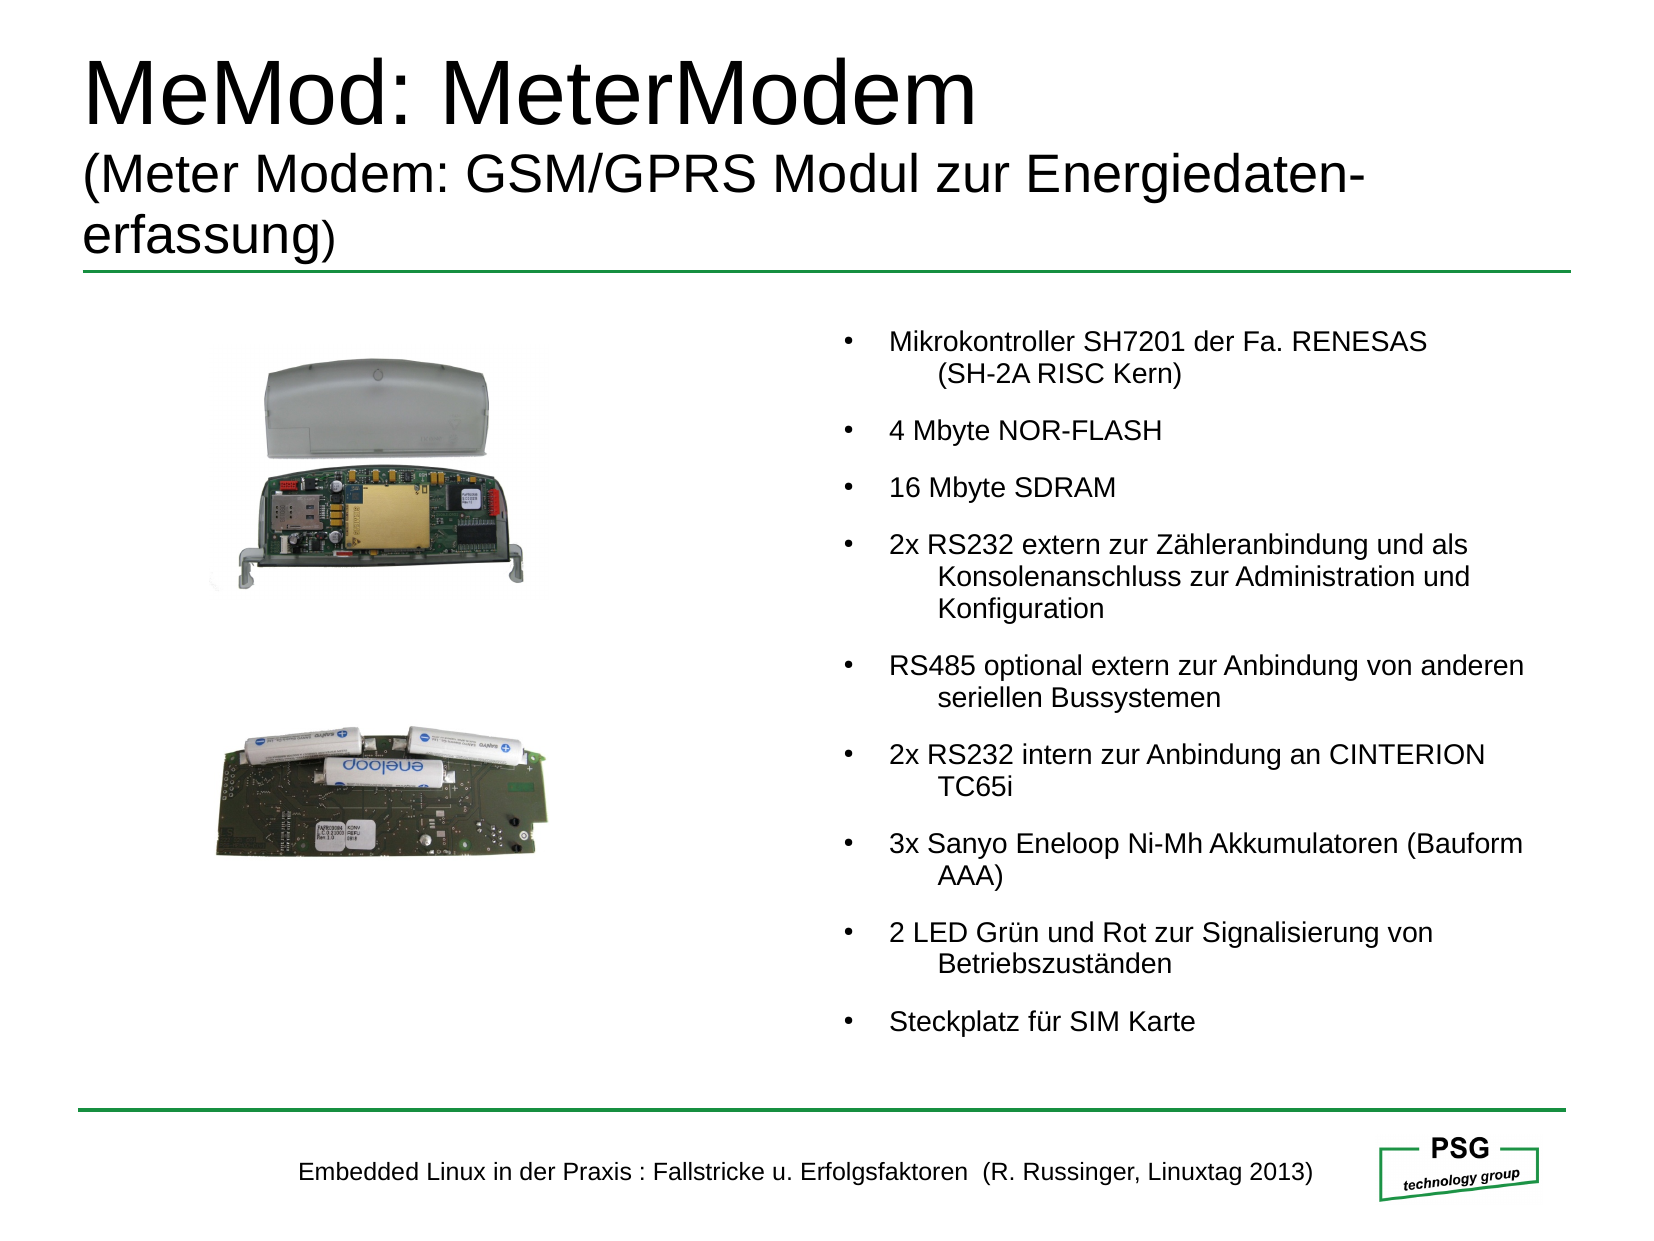

# MeMod: MeterModem (Meter Modem: GSM/GPRS Modul zur Energiedaten-erfassung)
Mikrokontroller SH7201 der Fa. RENESAS
(SH-2A RISC Kern)
4 Mbyte NOR-FLASH
16 Mbyte SDRAM
2x RS232 extern zur Zähleranbindung und als Konsolenanschluss zur Administration und Konfiguration
RS485 optional extern zur Anbindung von anderen seriellen Bussystemen
2x RS232 intern zur Anbindung an CINTERION TC65i
3x Sanyo Eneloop Ni-Mh Akkumulatoren (Bauform AAA)
2 LED Grün und Rot zur Signalisierung von Betriebszuständen
Steckplatz für SIM Karte